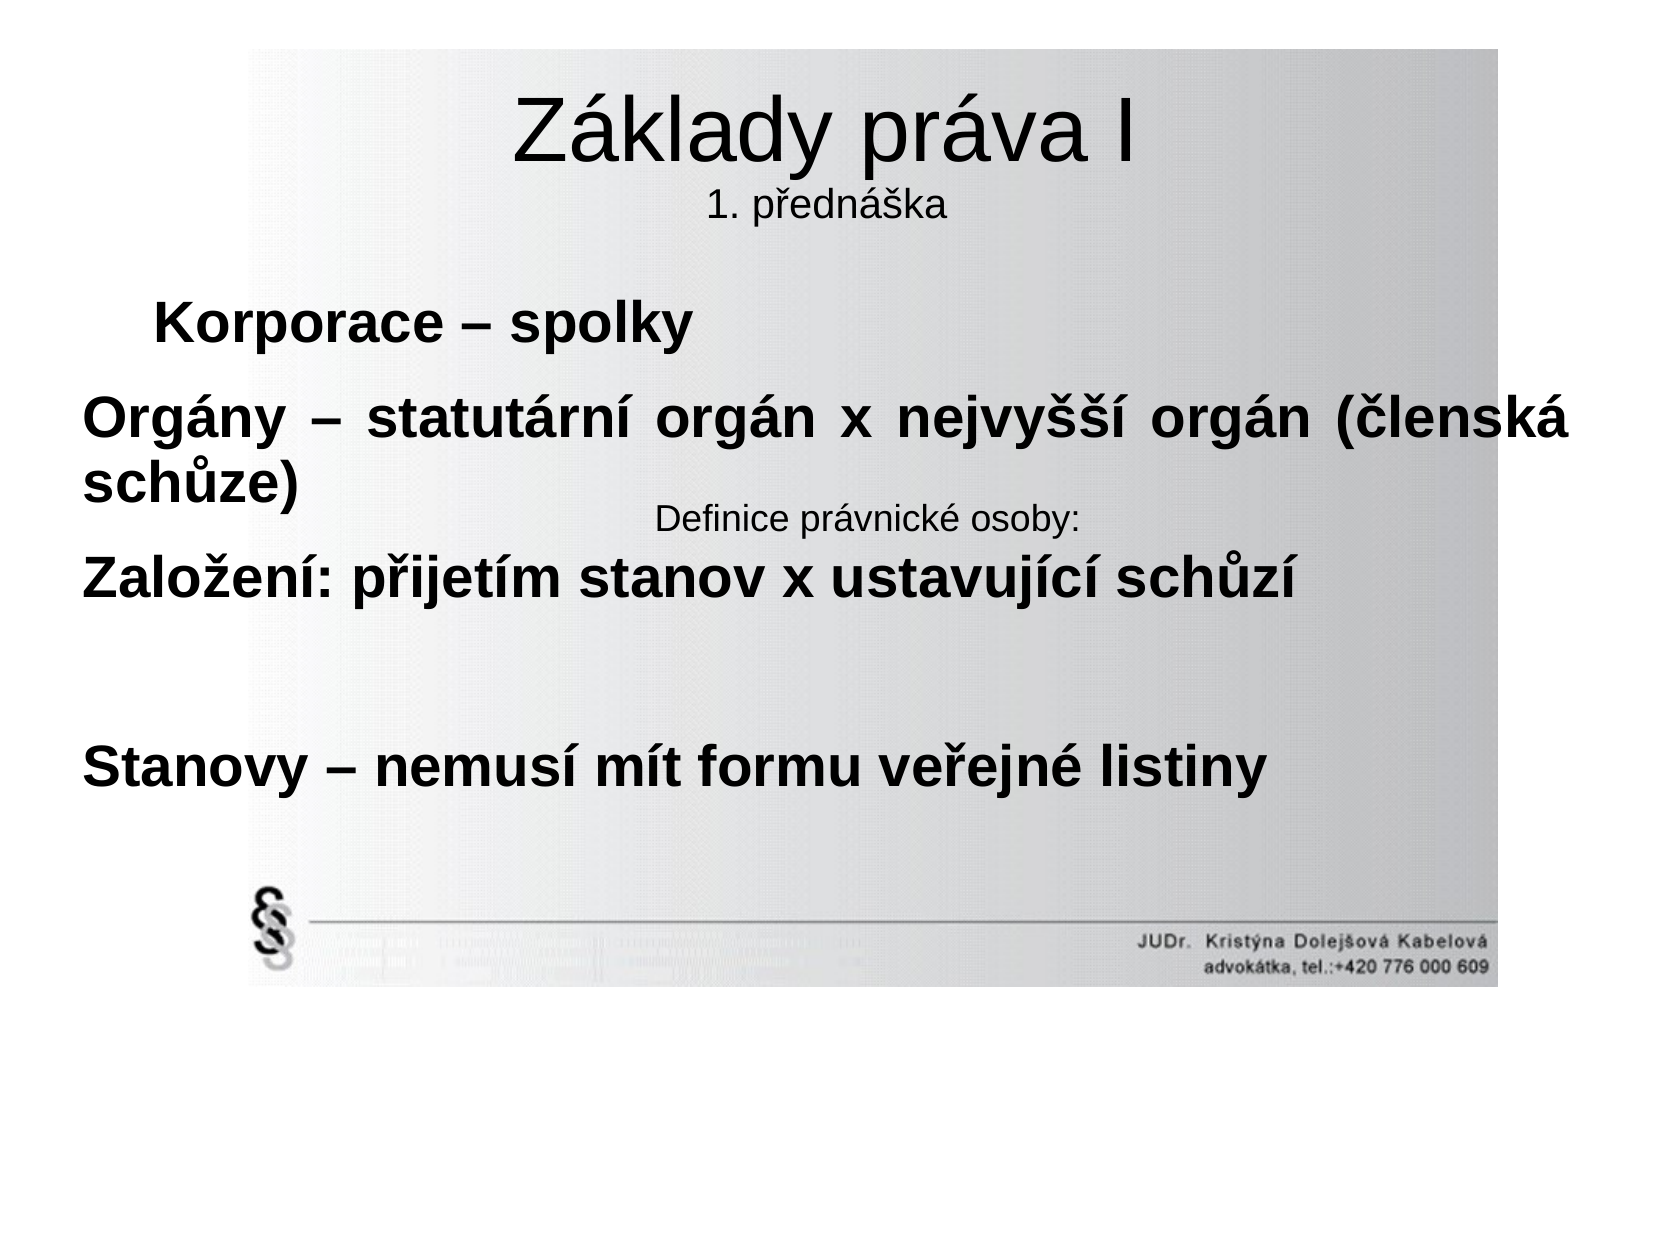

# Základy práva I 1. přednáška
Korporace – spolky
Orgány – statutární orgán x nejvyšší orgán (členská schůze)
Založení: přijetím stanov x ustavující schůzí
Stanovy – nemusí mít formu veřejné listiny